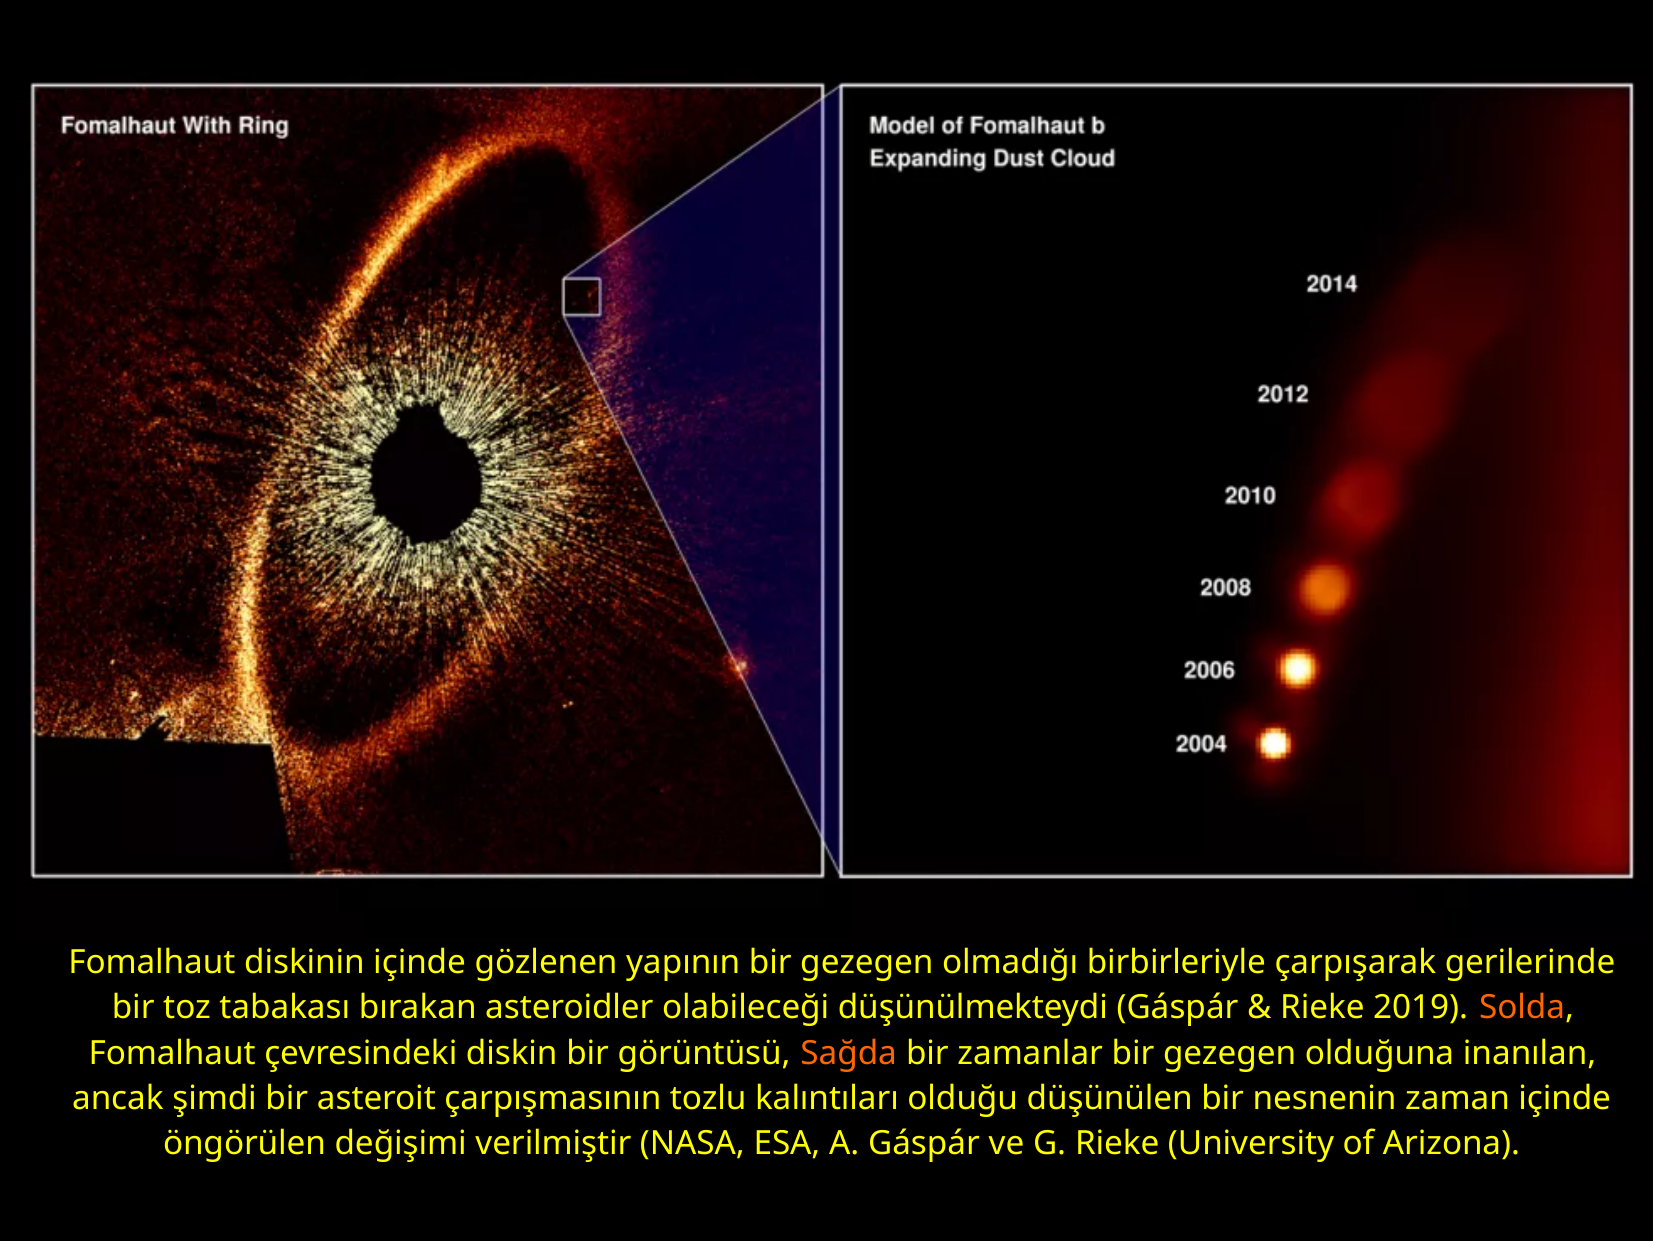

Fomalhaut diskinin içinde gözlenen yapının bir gezegen olmadığı birbirleriyle çarpışarak gerilerinde bir toz tabakası bırakan asteroidler olabileceği düşünülmekteydi (Gáspár & Rieke 2019). Solda, Fomalhaut çevresindeki diskin bir görüntüsü, Sağda bir zamanlar bir gezegen olduğuna inanılan, ancak şimdi bir asteroit çarpışmasının tozlu kalıntıları olduğu düşünülen bir nesnenin zaman içinde öngörülen değişimi verilmiştir (NASA, ESA, A. Gáspár ve G. Rieke (University of Arizona).